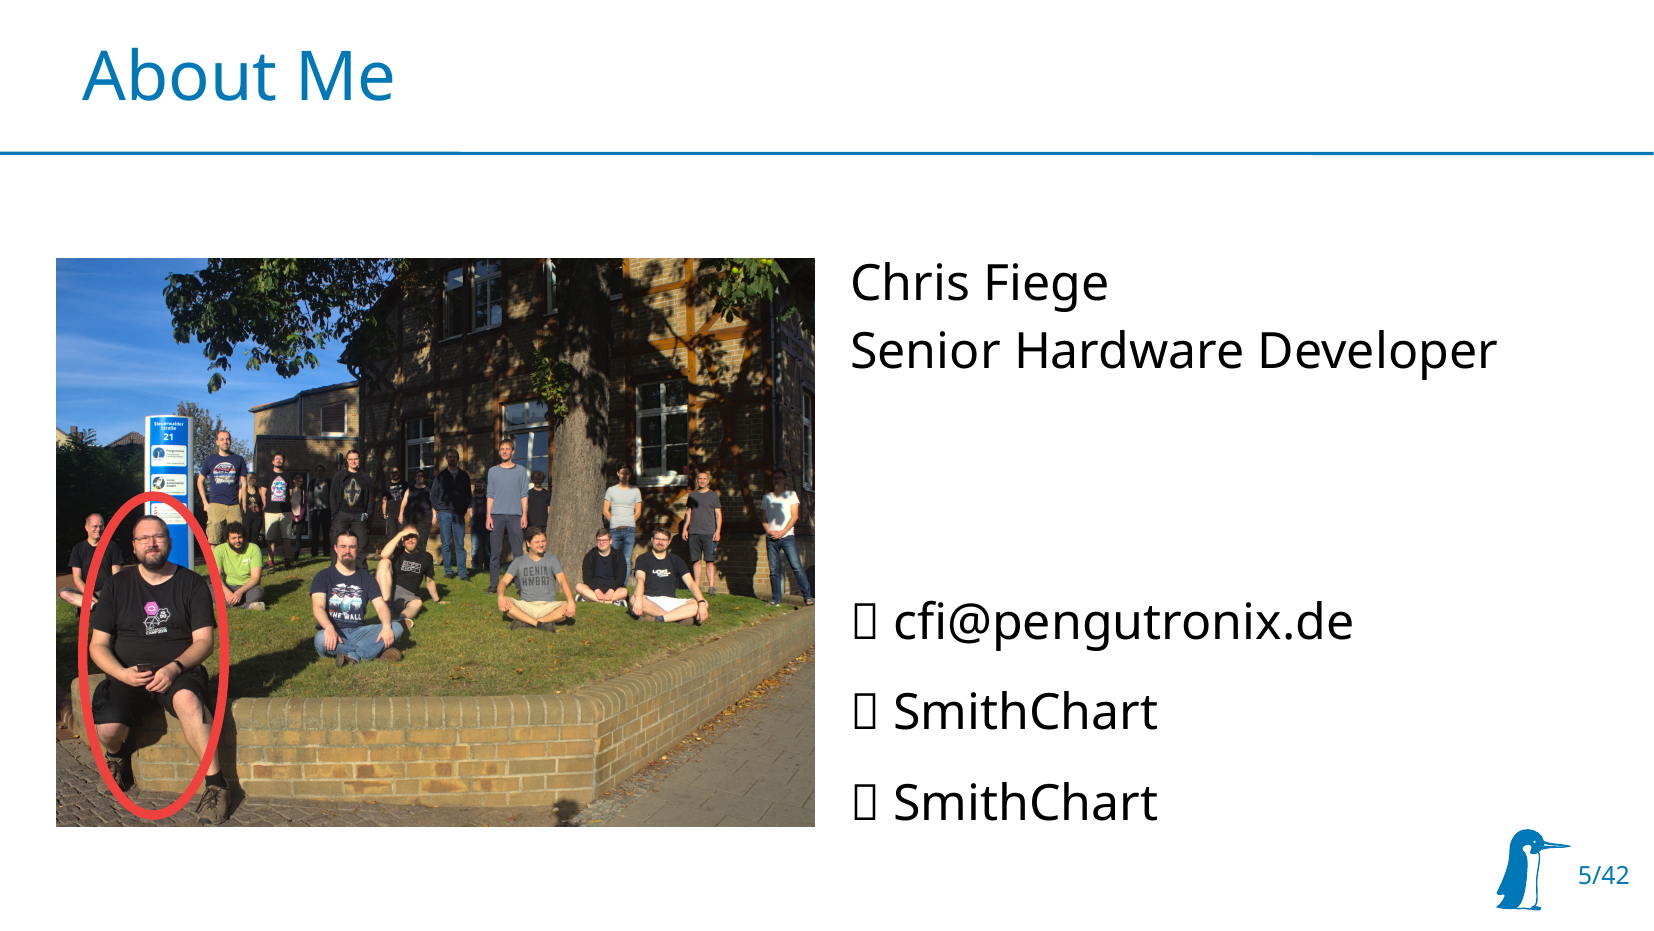

# About Me
Chris Fiege
Senior Hardware Developer
 cfi@pengutronix.de
 SmithChart
 SmithChart
5